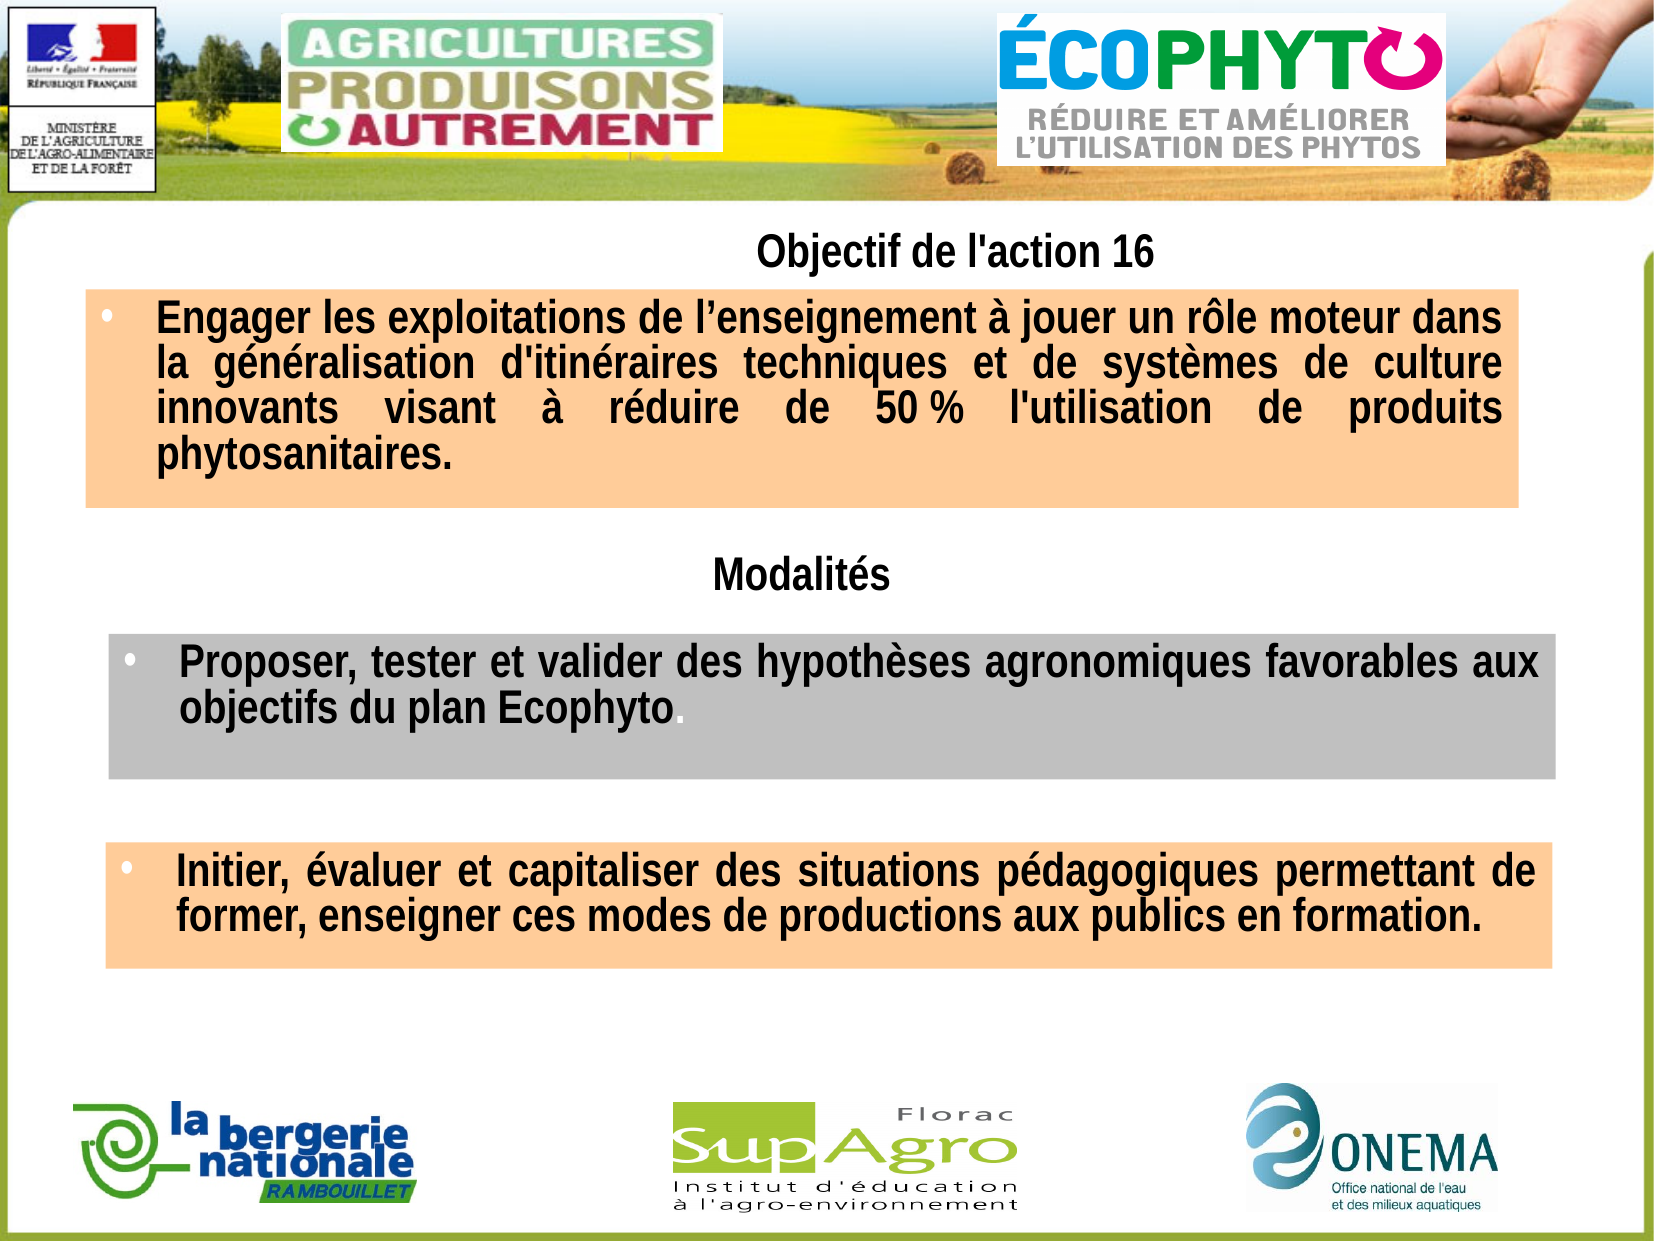

Objectif de l'action 16
Engager les exploitations de l’enseignement à jouer un rôle moteur dans la généralisation d'itinéraires techniques et de systèmes de culture innovants visant à réduire de 50 % l'utilisation de produits phytosanitaires.
 Modalités
Proposer, tester et valider des hypothèses agronomiques favorables aux objectifs du plan Ecophyto.
Initier, évaluer et capitaliser des situations pédagogiques permettant de former, enseigner ces modes de productions aux publics en formation.